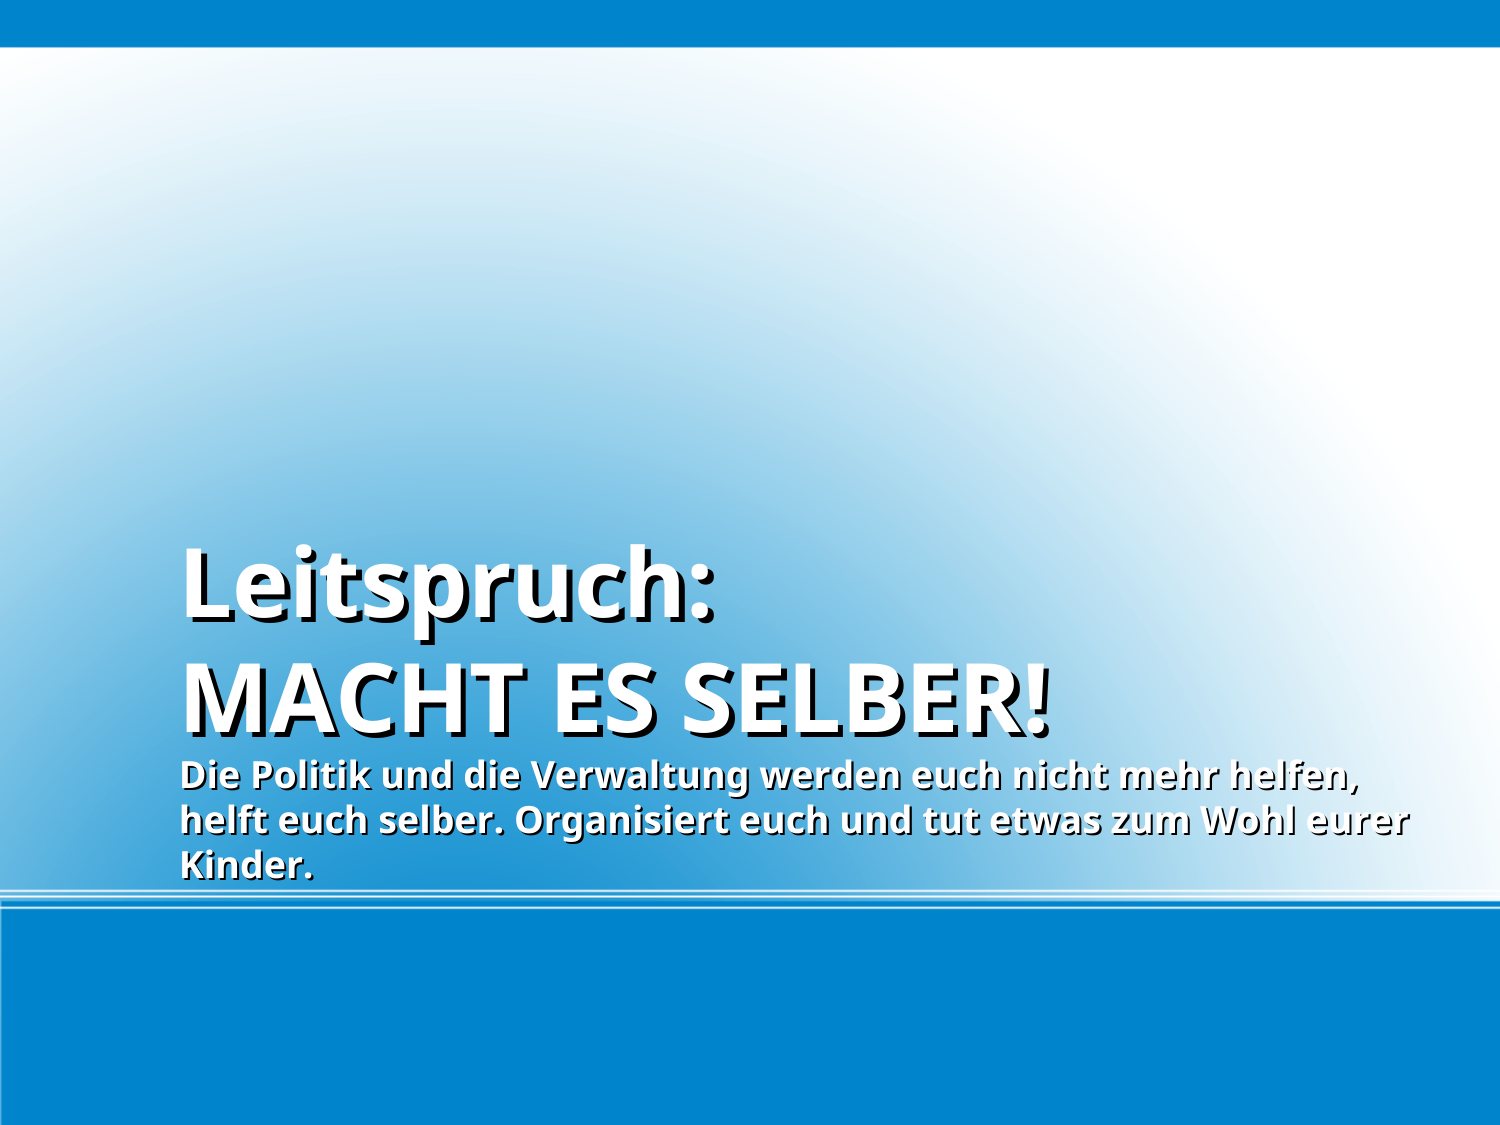

# Leitspruch: MACHT ES SELBER! Die Politik und die Verwaltung werden euch nicht mehr helfen, helft euch selber. Organisiert euch und tut etwas zum Wohl eurer Kinder.